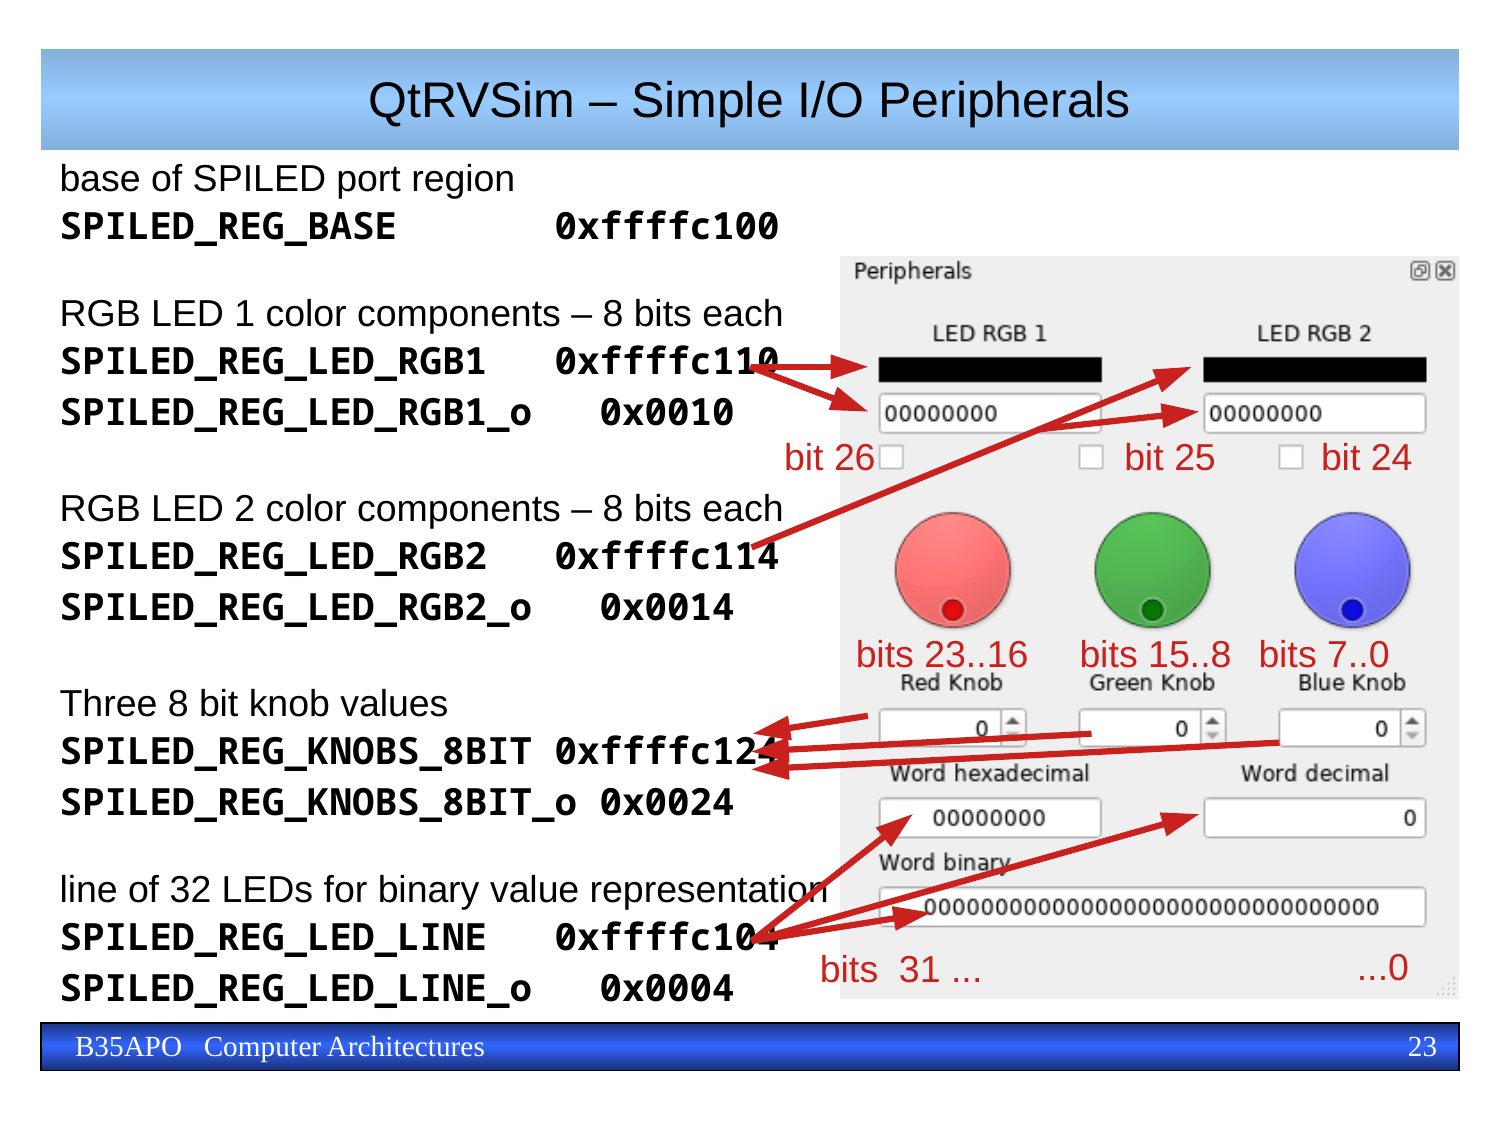

# QtRVSim – Simple I/O Peripherals
base of SPILED port region
SPILED_REG_BASE 0xffffc100
RGB LED 1 color components – 8 bits each
SPILED_REG_LED_RGB1 0xffffc110
SPILED_REG_LED_RGB1_o 0x0010
RGB LED 2 color components – 8 bits each
SPILED_REG_LED_RGB2 0xffffc114
SPILED_REG_LED_RGB2_o 0x0014
Three 8 bit knob values
SPILED_REG_KNOBS_8BIT 0xffffc124
SPILED_REG_KNOBS_8BIT_o 0x0024
line of 32 LEDs for binary value representation
SPILED_REG_LED_LINE 0xffffc104
SPILED_REG_LED_LINE_o 0x0004
bit 26
bit 25
bit 24
bits 23..16
bits 15..8
bits 7..0
...0
bits 31 ...
B35APO Computer Architectures
23